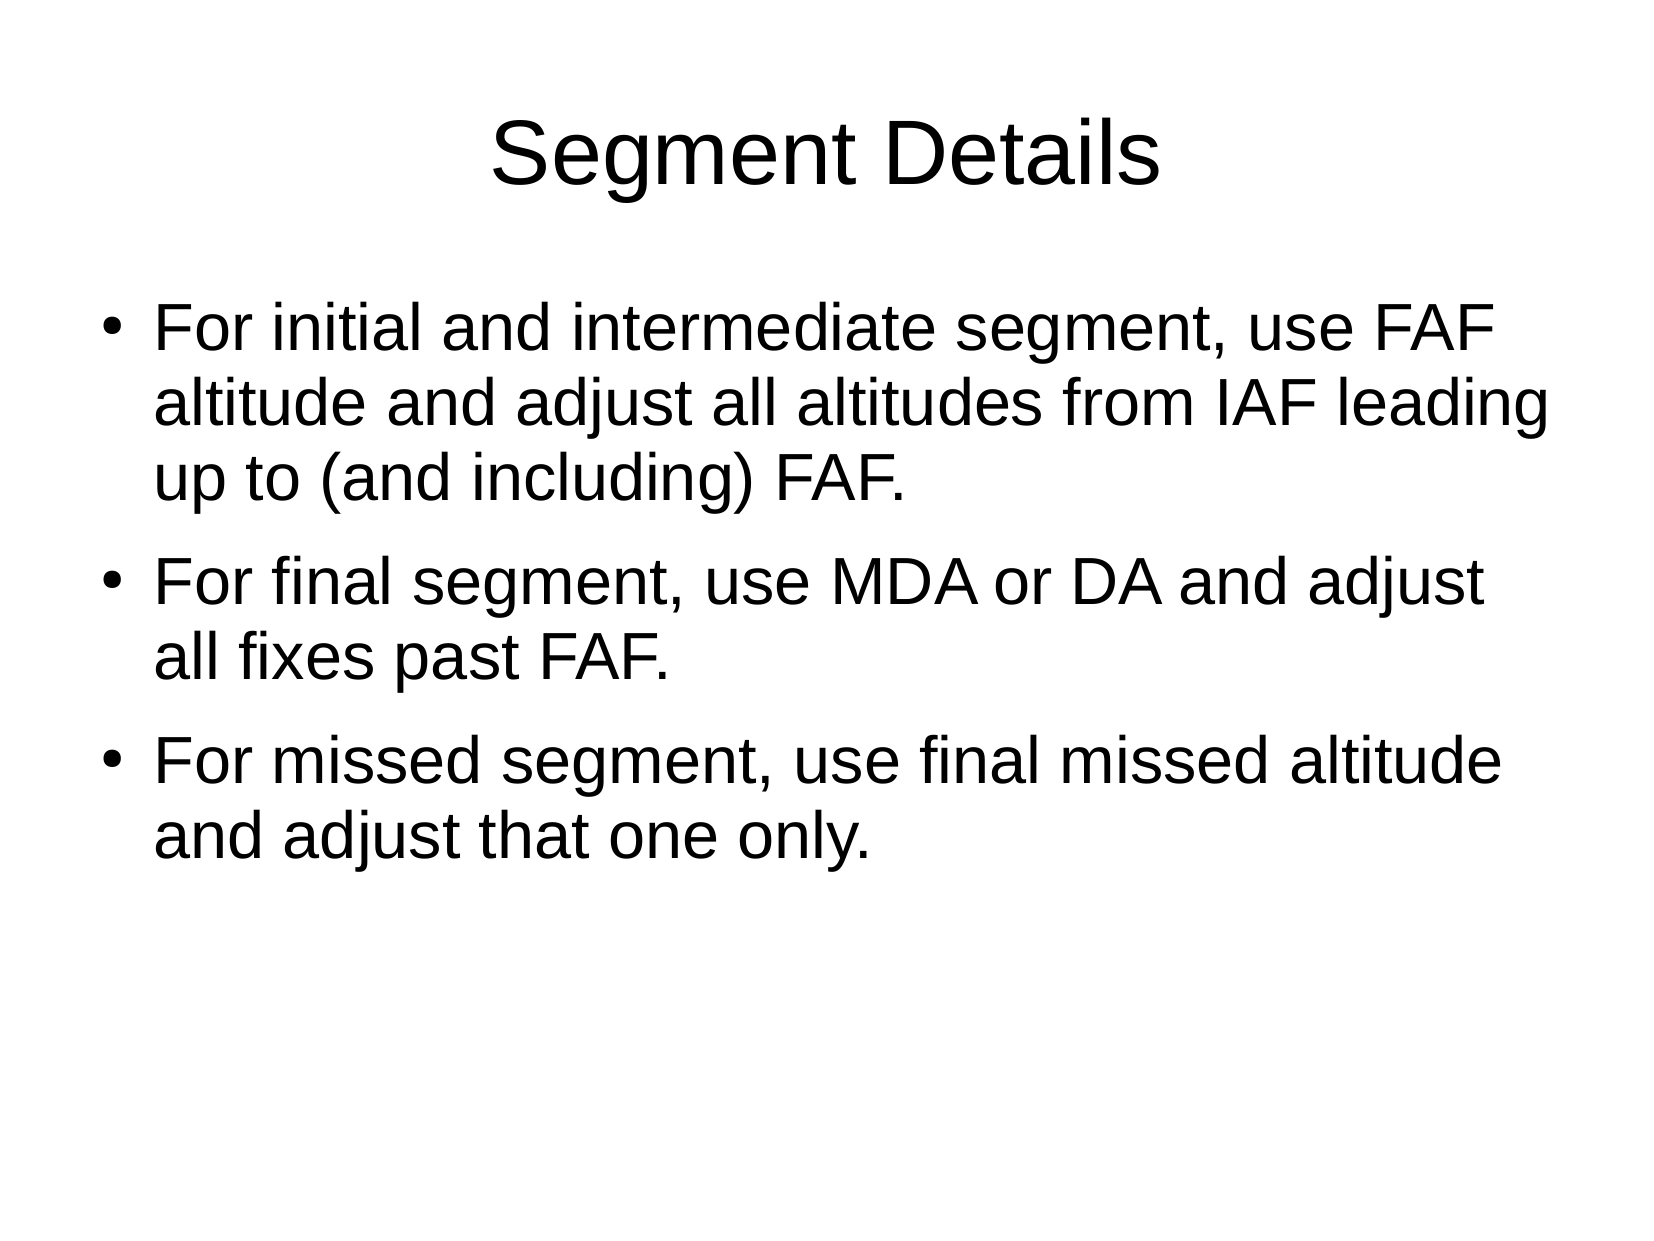

# Segment Details
For initial and intermediate segment, use FAF altitude and adjust all altitudes from IAF leading up to (and including) FAF.
For final segment, use MDA or DA and adjust all fixes past FAF.
For missed segment, use final missed altitude and adjust that one only.